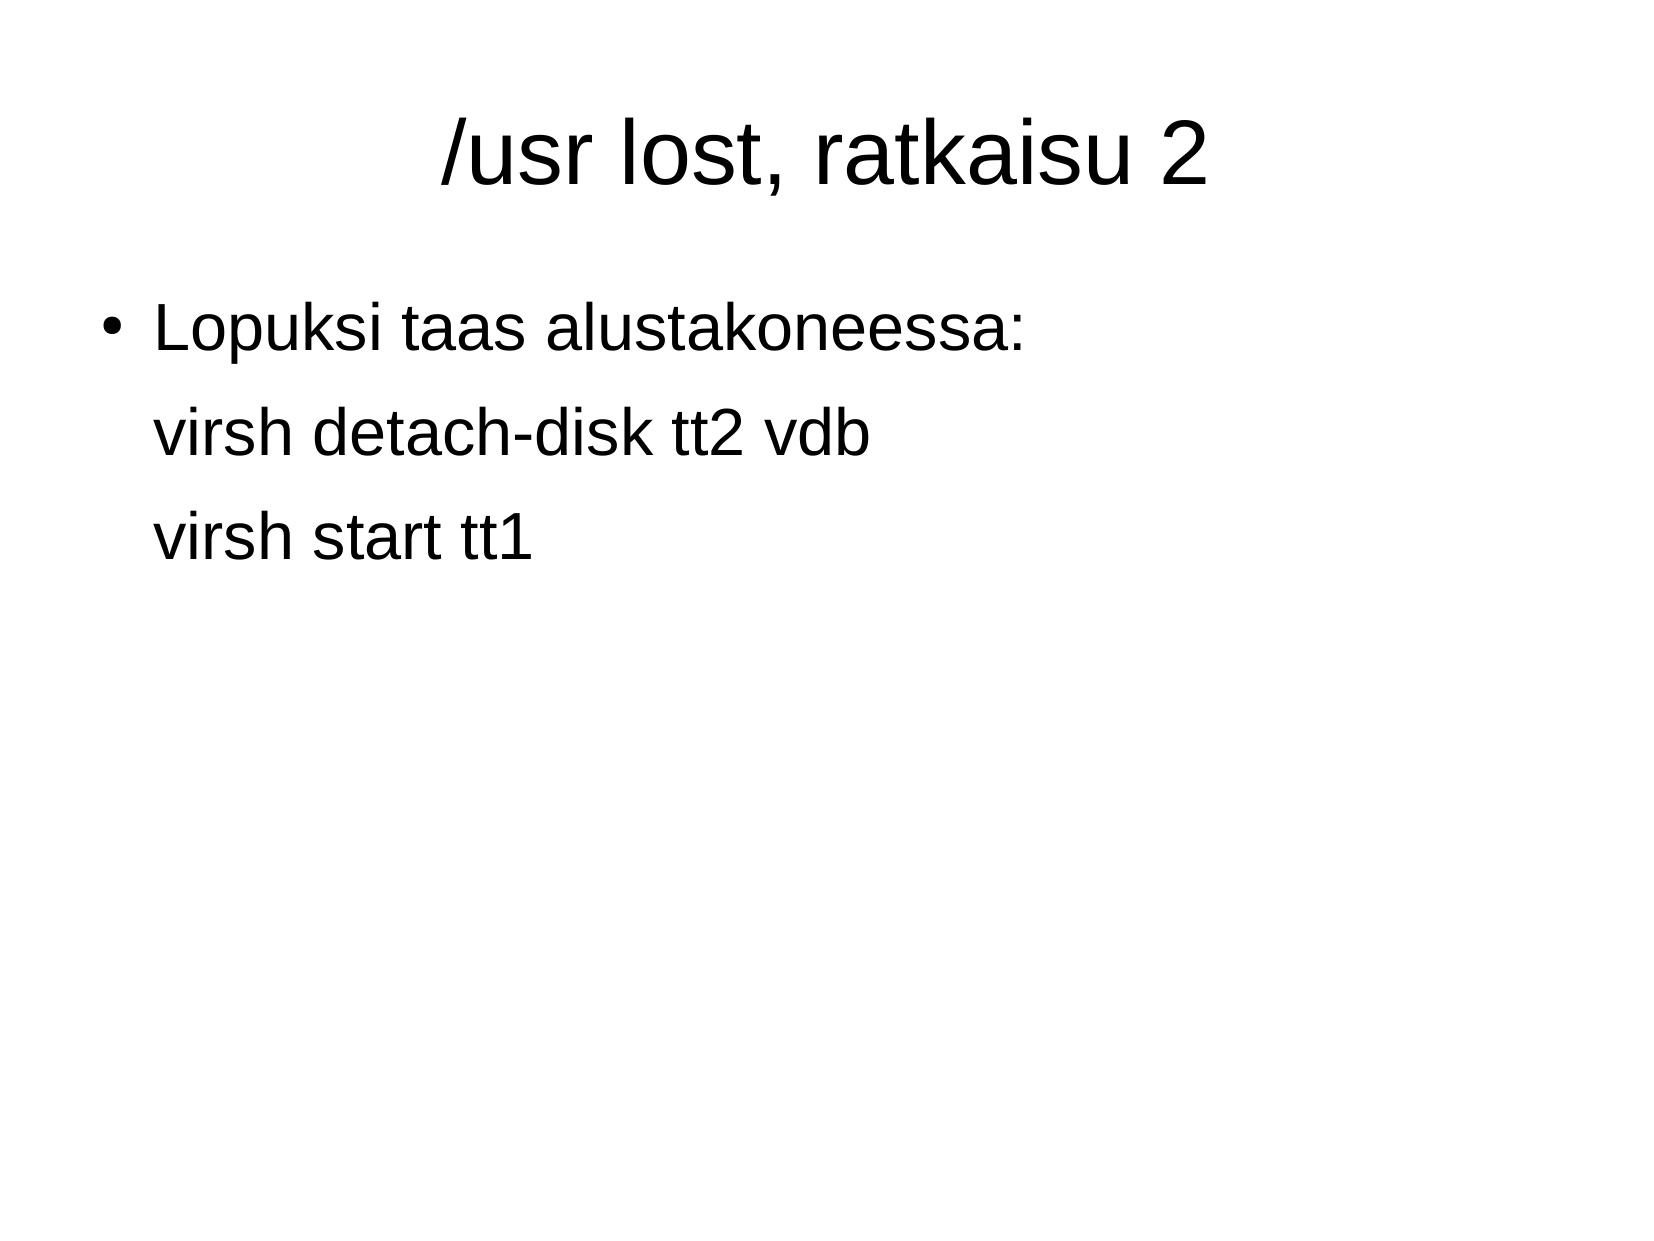

# /usr lost, ratkaisu 2
Lopuksi taas alustakoneessa:
virsh detach-disk tt2 vdb
virsh start tt1